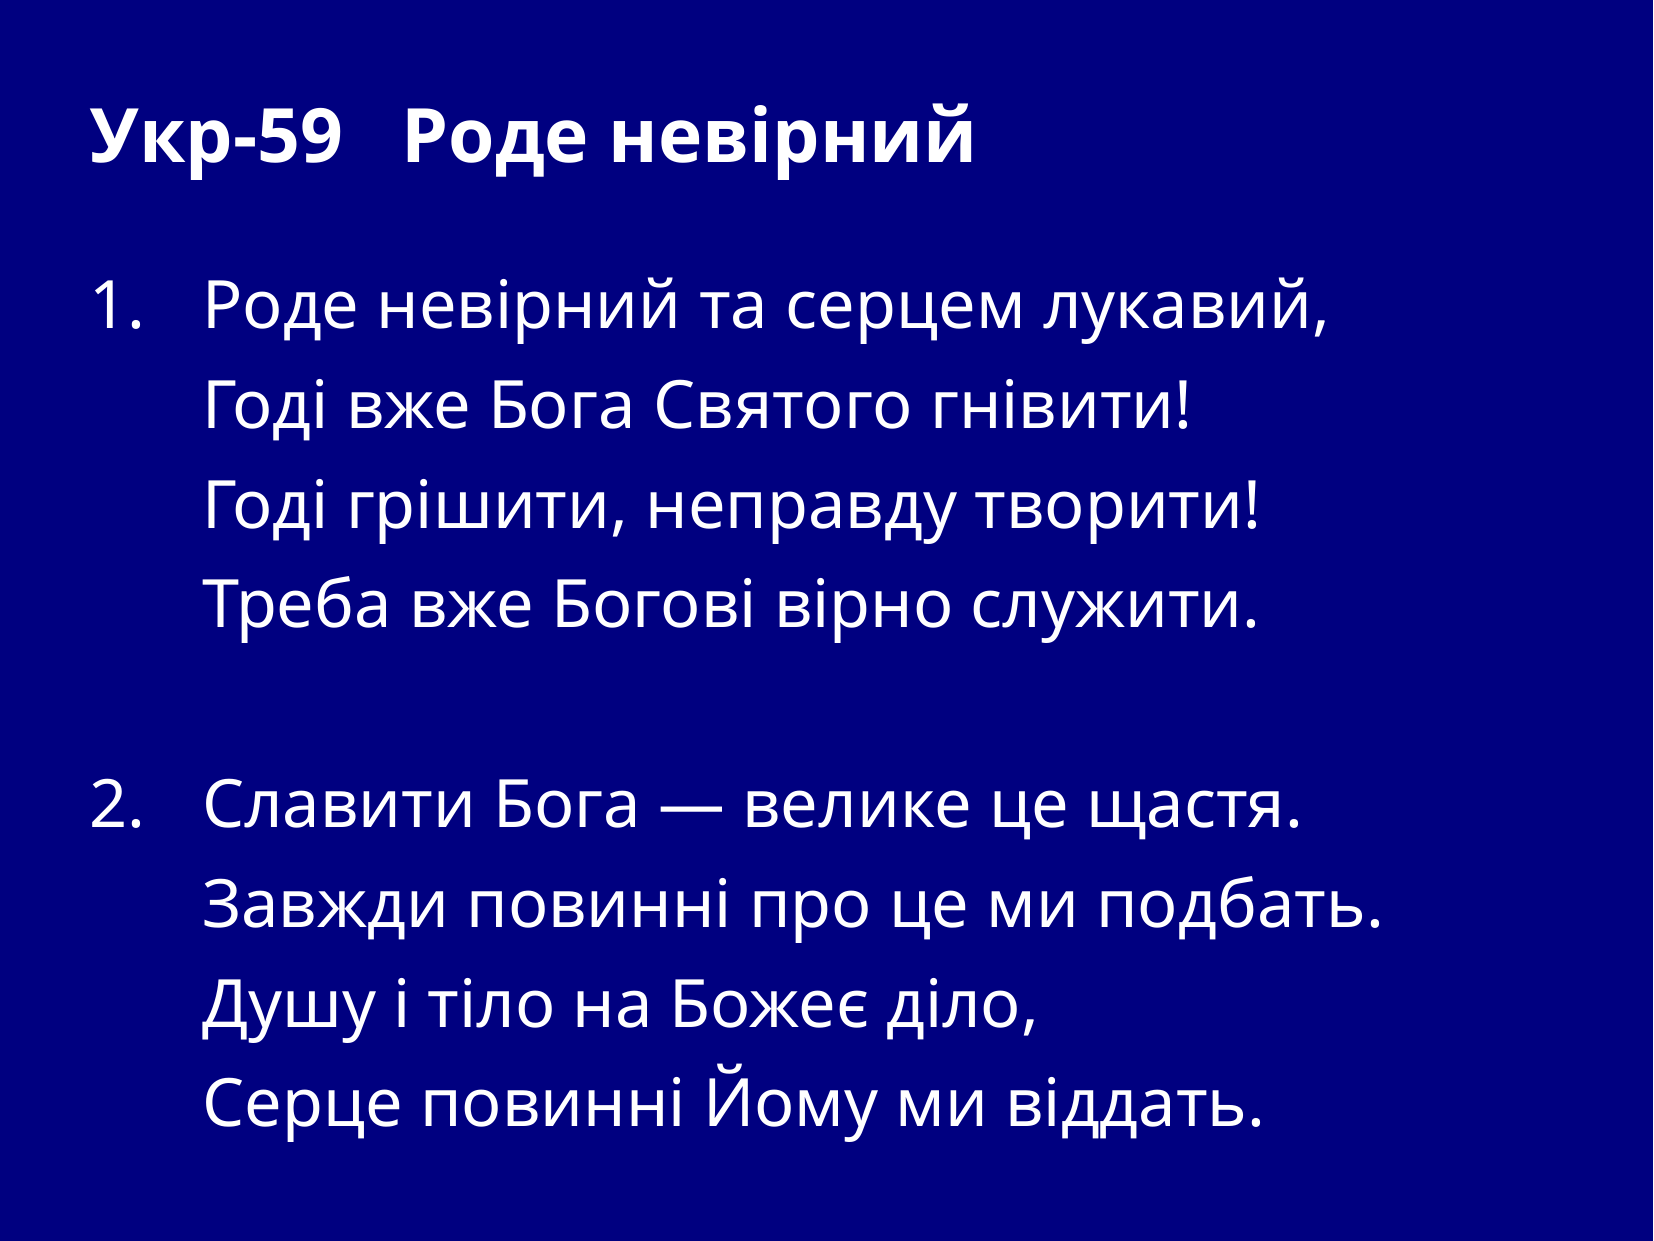

Укр-59 Роде невірний
1.	Роде невірний та серцем лукавий,
	Годі вже Бога Святого гнівити!
	Годі грішити, неправду творити!
	Треба вже Богові вірно служити.
2.	Славити Бога ― велике це щастя.
	Завжди повинні про це ми подбать.
	Душу і тіло на Божеє діло,
	Серце повинні Йому ми віддать.